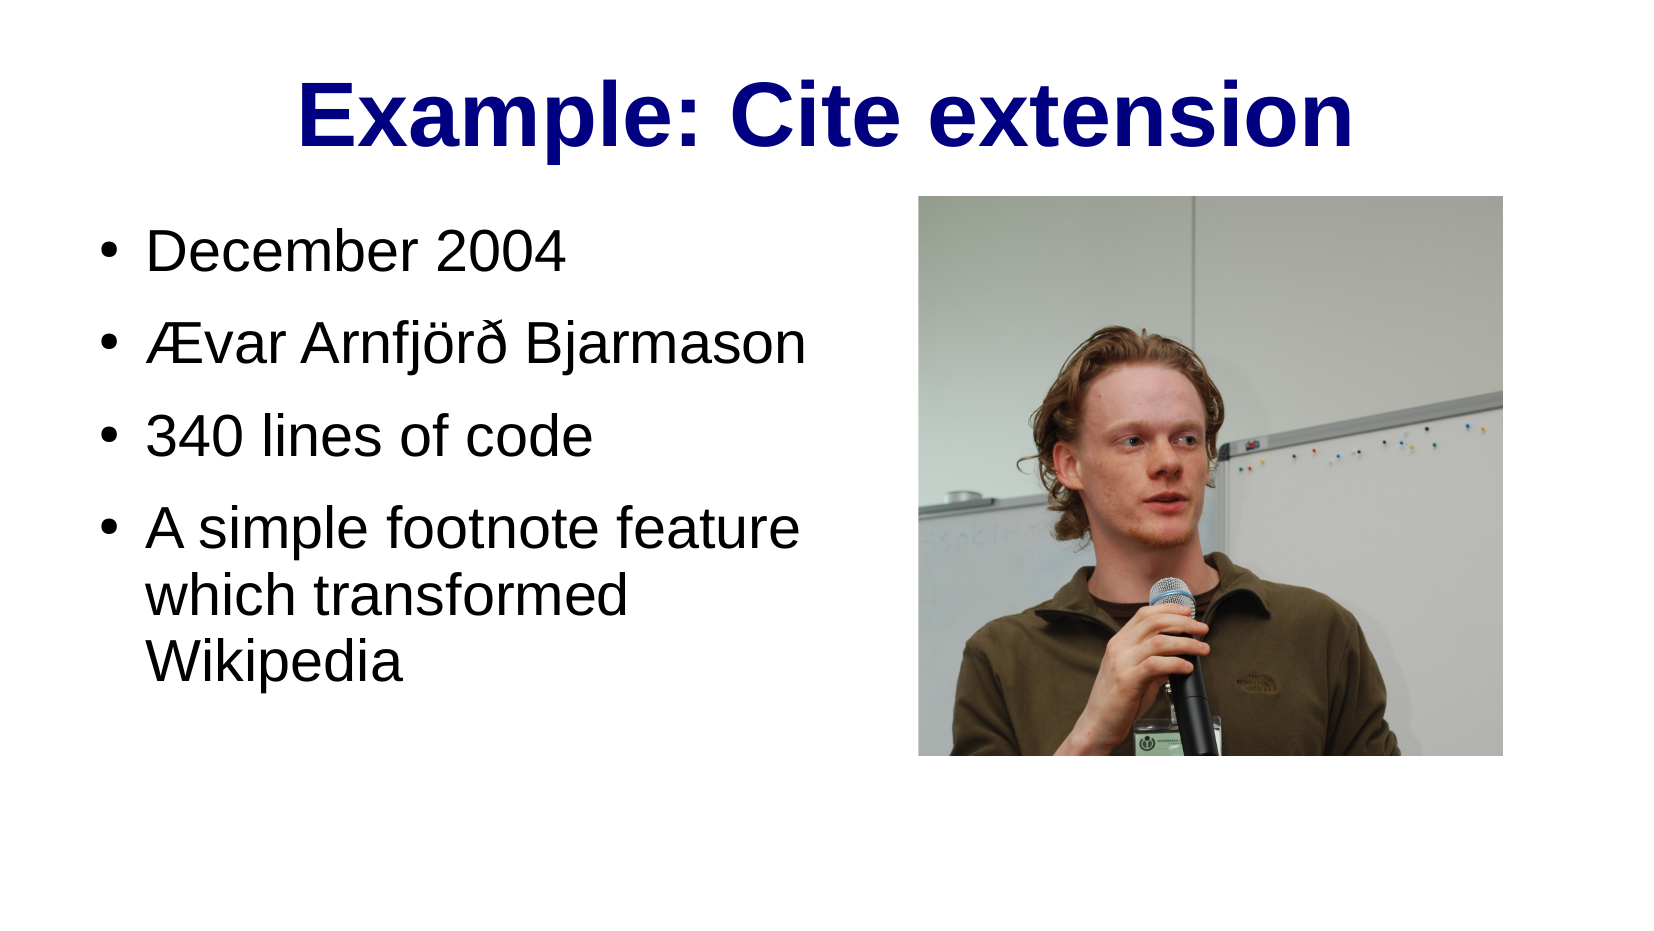

# Example: Cite extension
December 2004
Ævar Arnfjörð Bjarmason
340 lines of code
A simple footnote feature which transformed Wikipedia